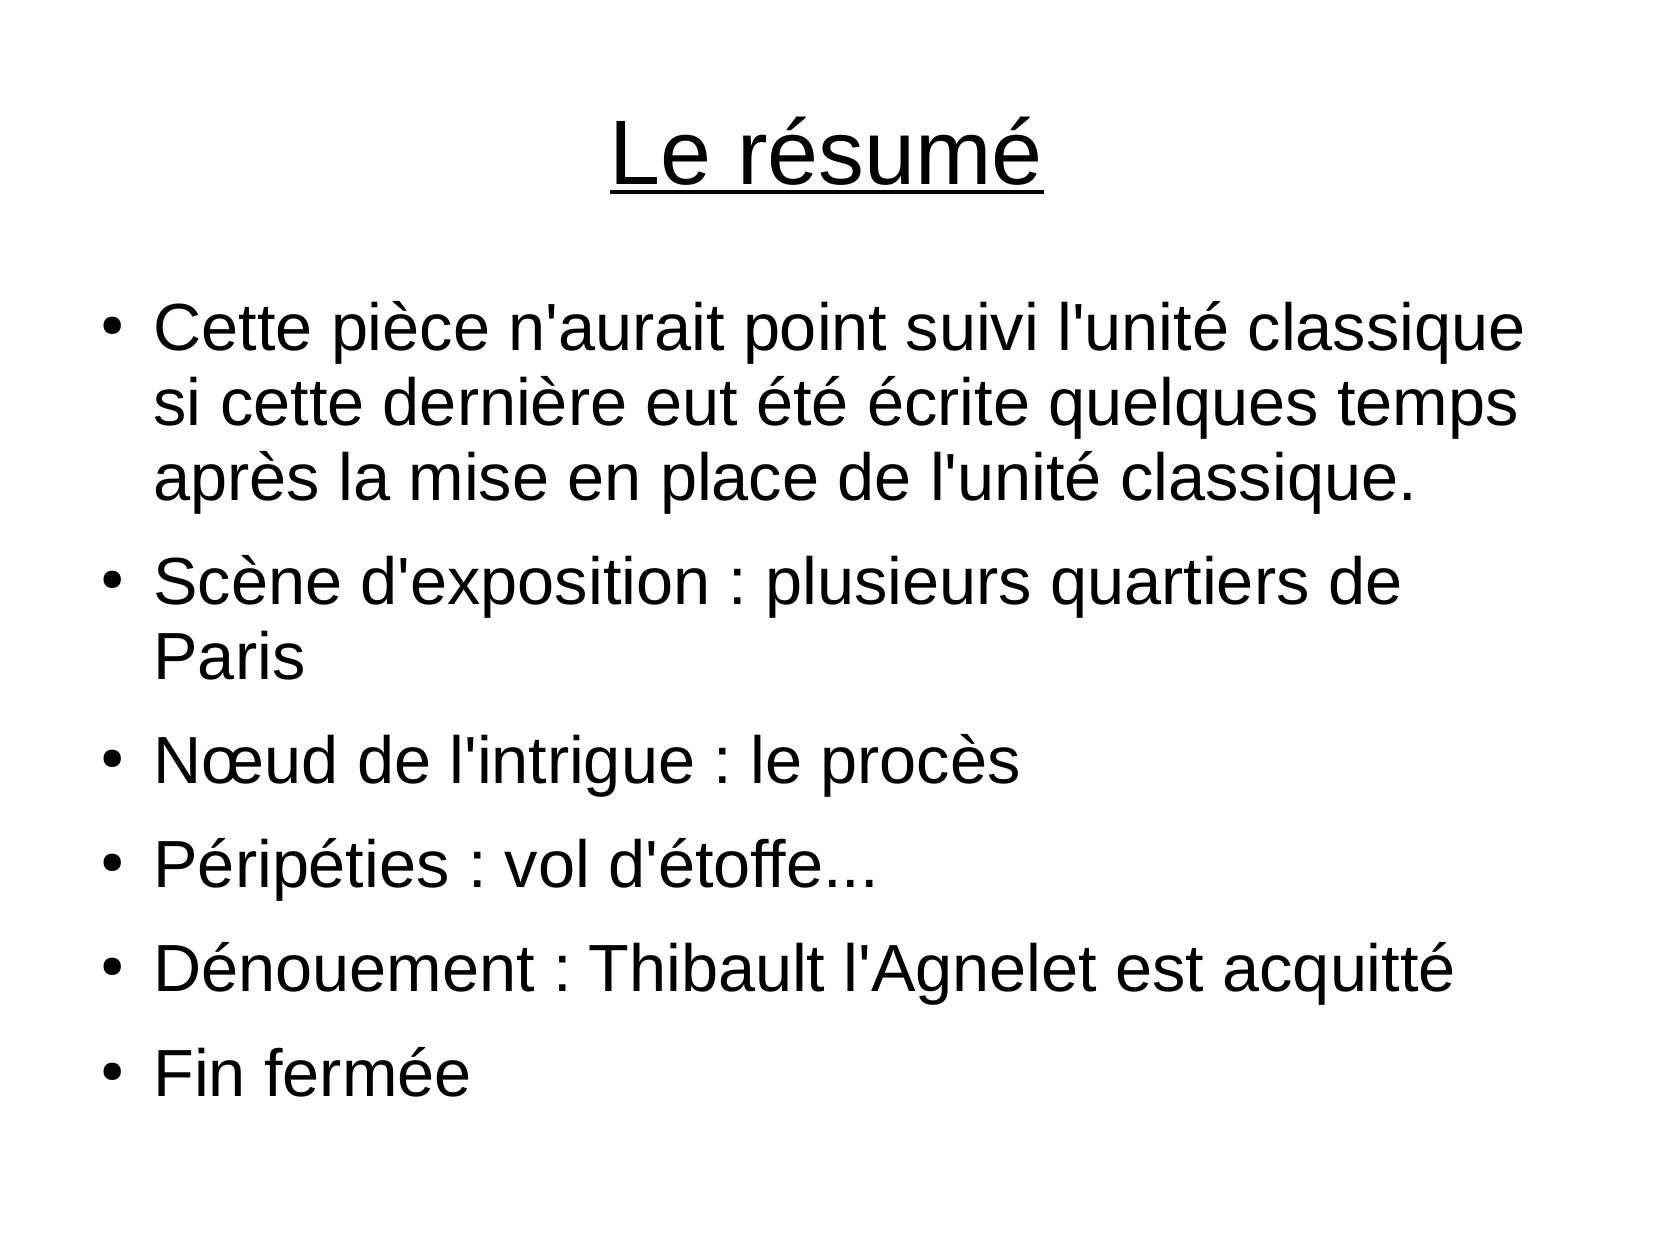

# Le résumé
Cette pièce n'aurait point suivi l'unité classique si cette dernière eut été écrite quelques temps après la mise en place de l'unité classique.
Scène d'exposition : plusieurs quartiers de Paris
Nœud de l'intrigue : le procès
Péripéties : vol d'étoffe...
Dénouement : Thibault l'Agnelet est acquitté
Fin fermée